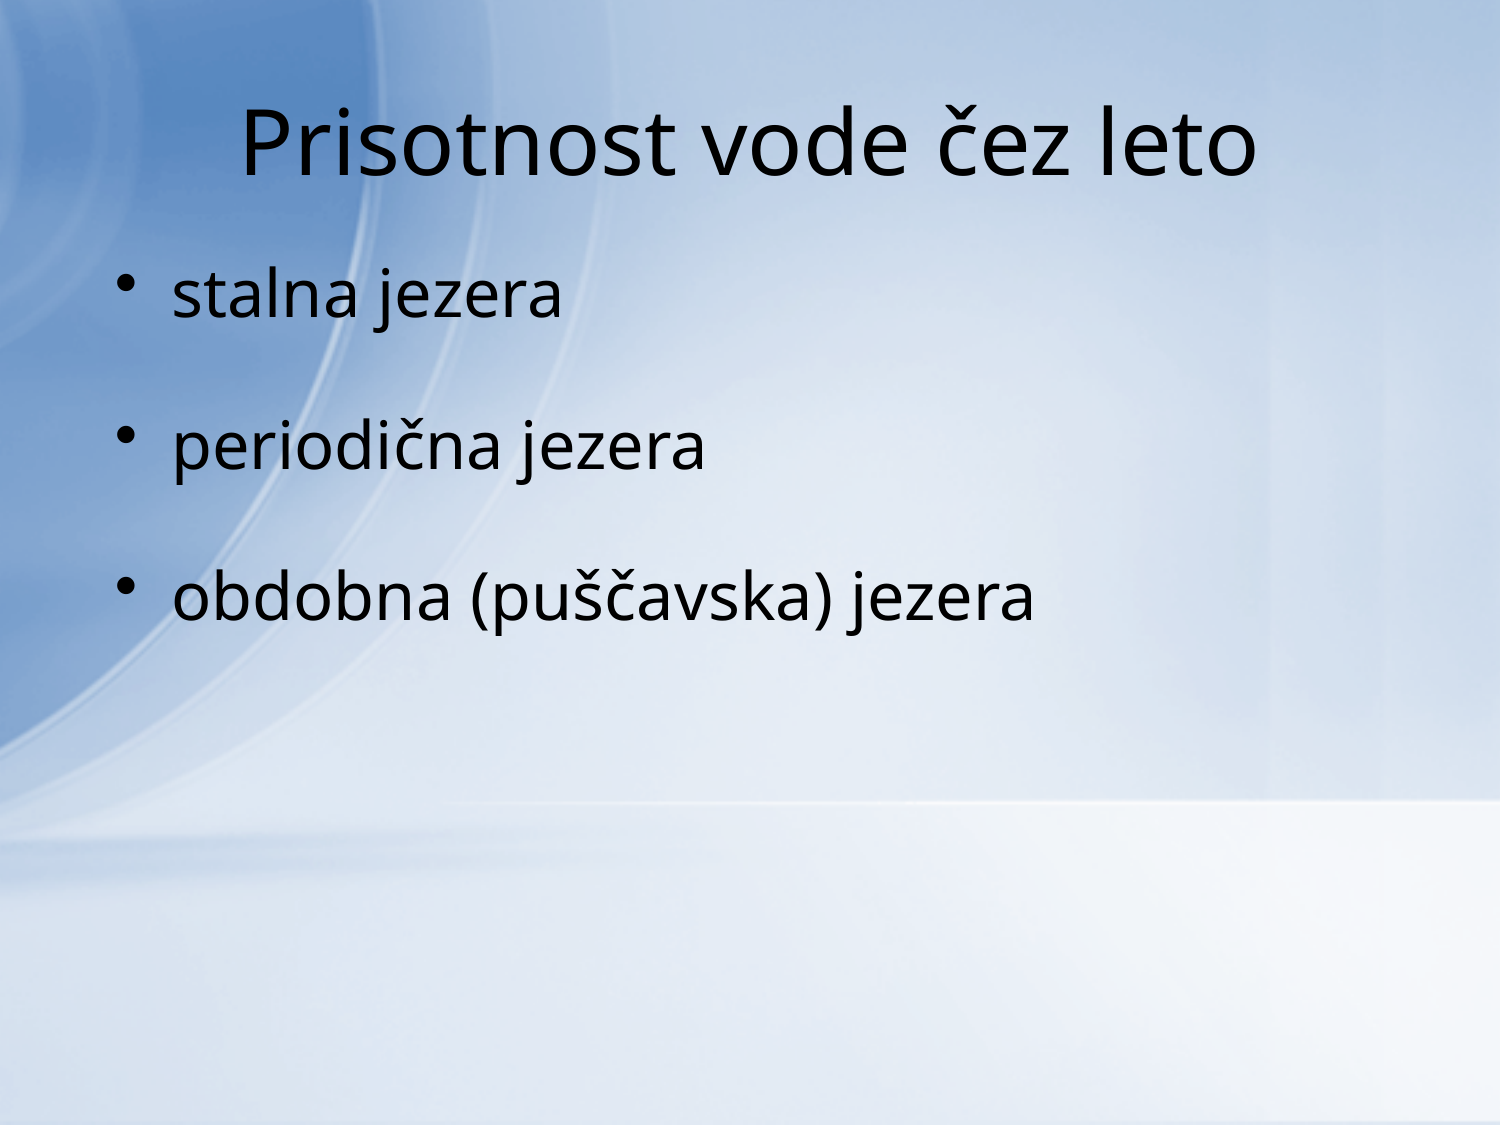

# Prisotnost vode čez leto
stalna jezera
periodična jezera
obdobna (puščavska) jezera